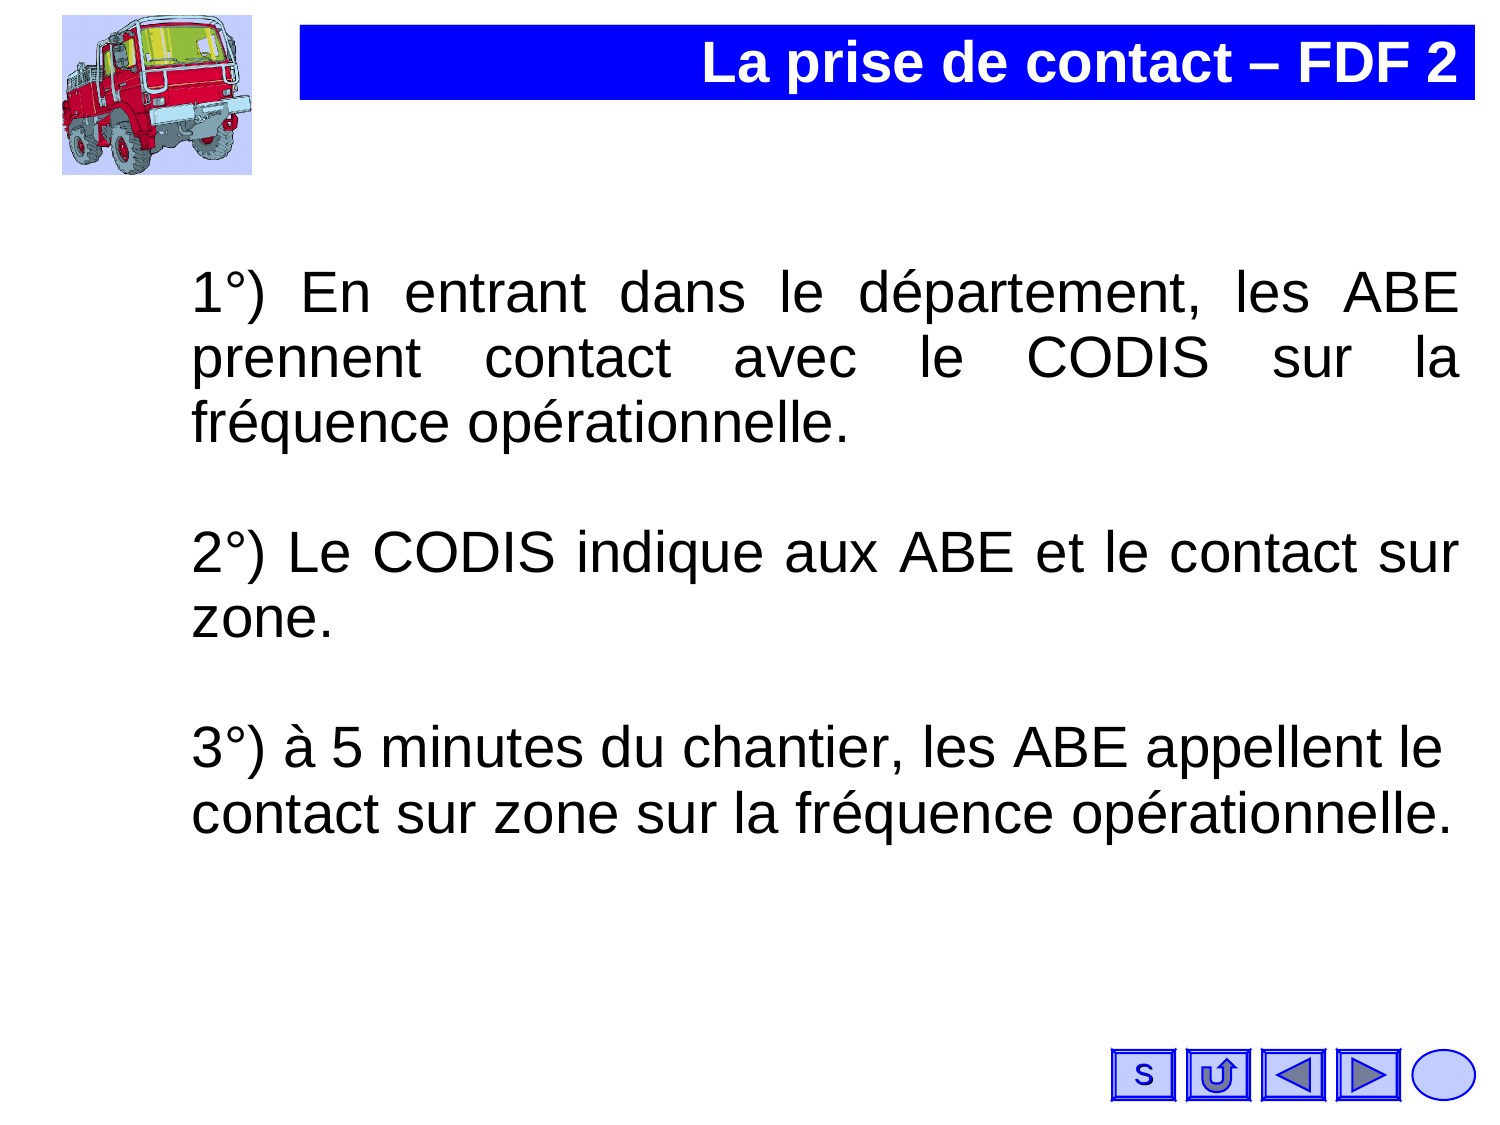

La prise de contact – FDF 2
1°) En entrant dans le département, les ABE prennent contact avec le CODIS sur la fréquence opérationnelle.
2°) Le CODIS indique aux ABE et le contact sur zone.
3°) à 5 minutes du chantier, les ABE appellent le contact sur zone sur la fréquence opérationnelle.